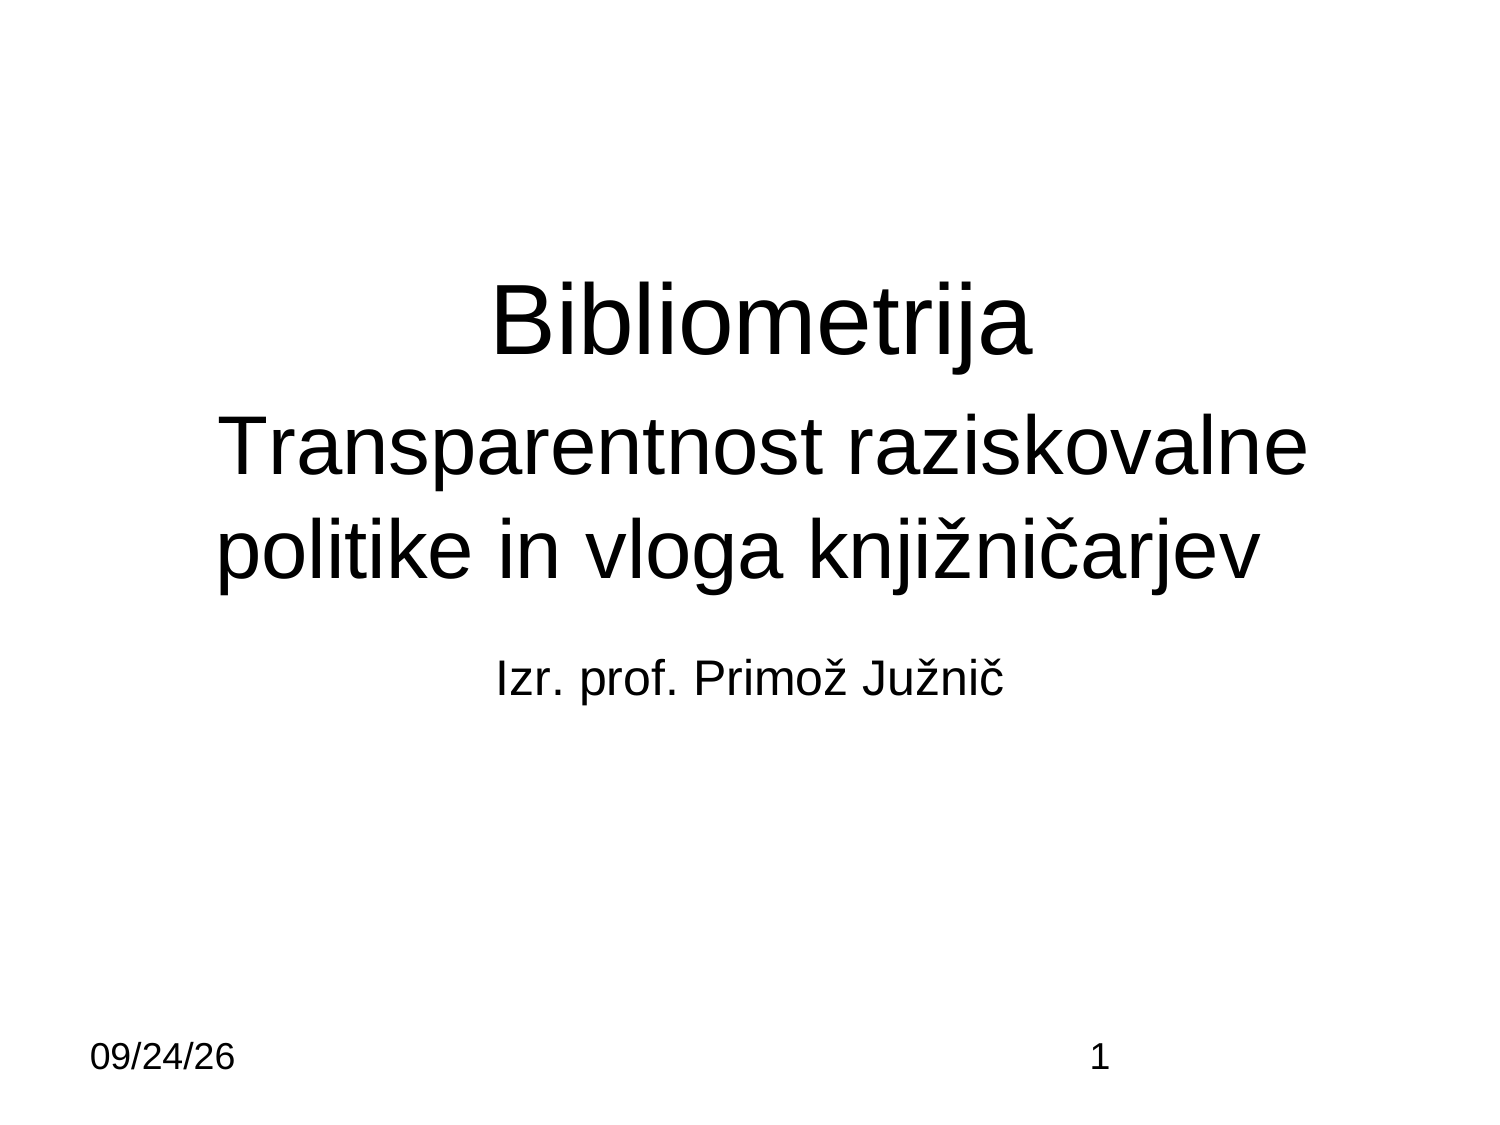

# Bibliometrija Transparentnost raziskovalne politike in vloga knjižničarjev
Izr. prof. Primož Južnič
1